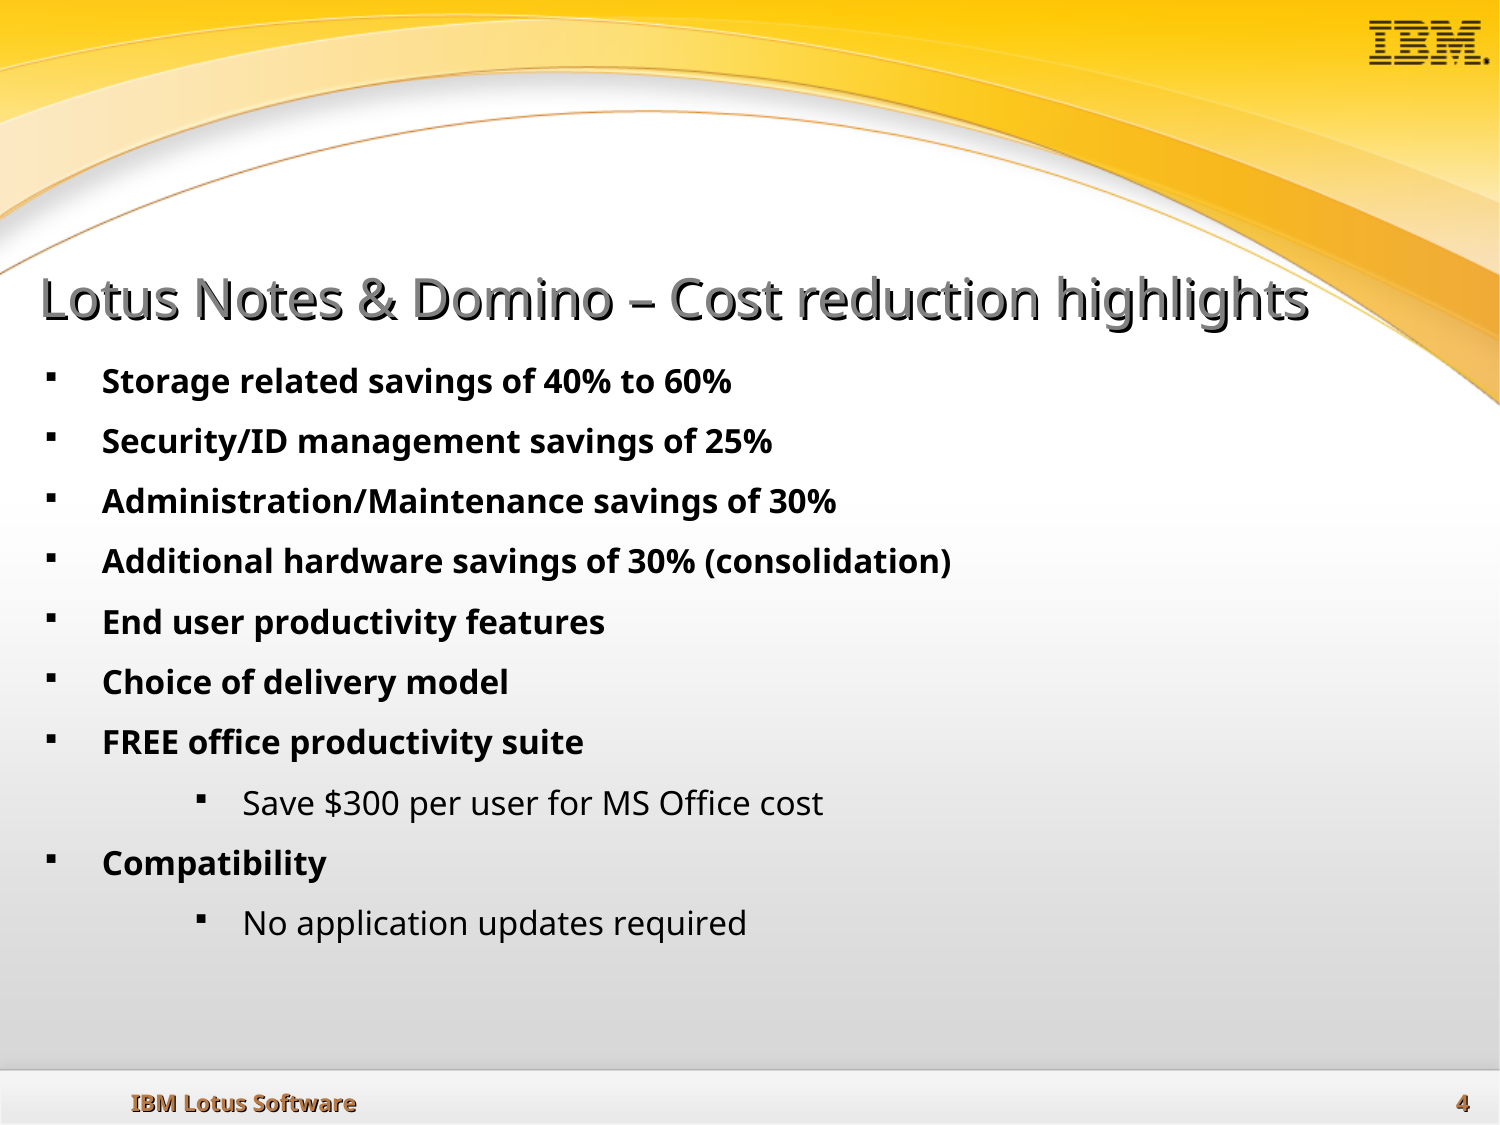

# Lotus Notes & Domino – Cost reduction highlights
Storage related savings of 40% to 60%
Security/ID management savings of 25%
Administration/Maintenance savings of 30%
Additional hardware savings of 30% (consolidation)
End user productivity features
Choice of delivery model
FREE office productivity suite
Save $300 per user for MS Office cost
Compatibility
No application updates required
IBM Lotus Software
4